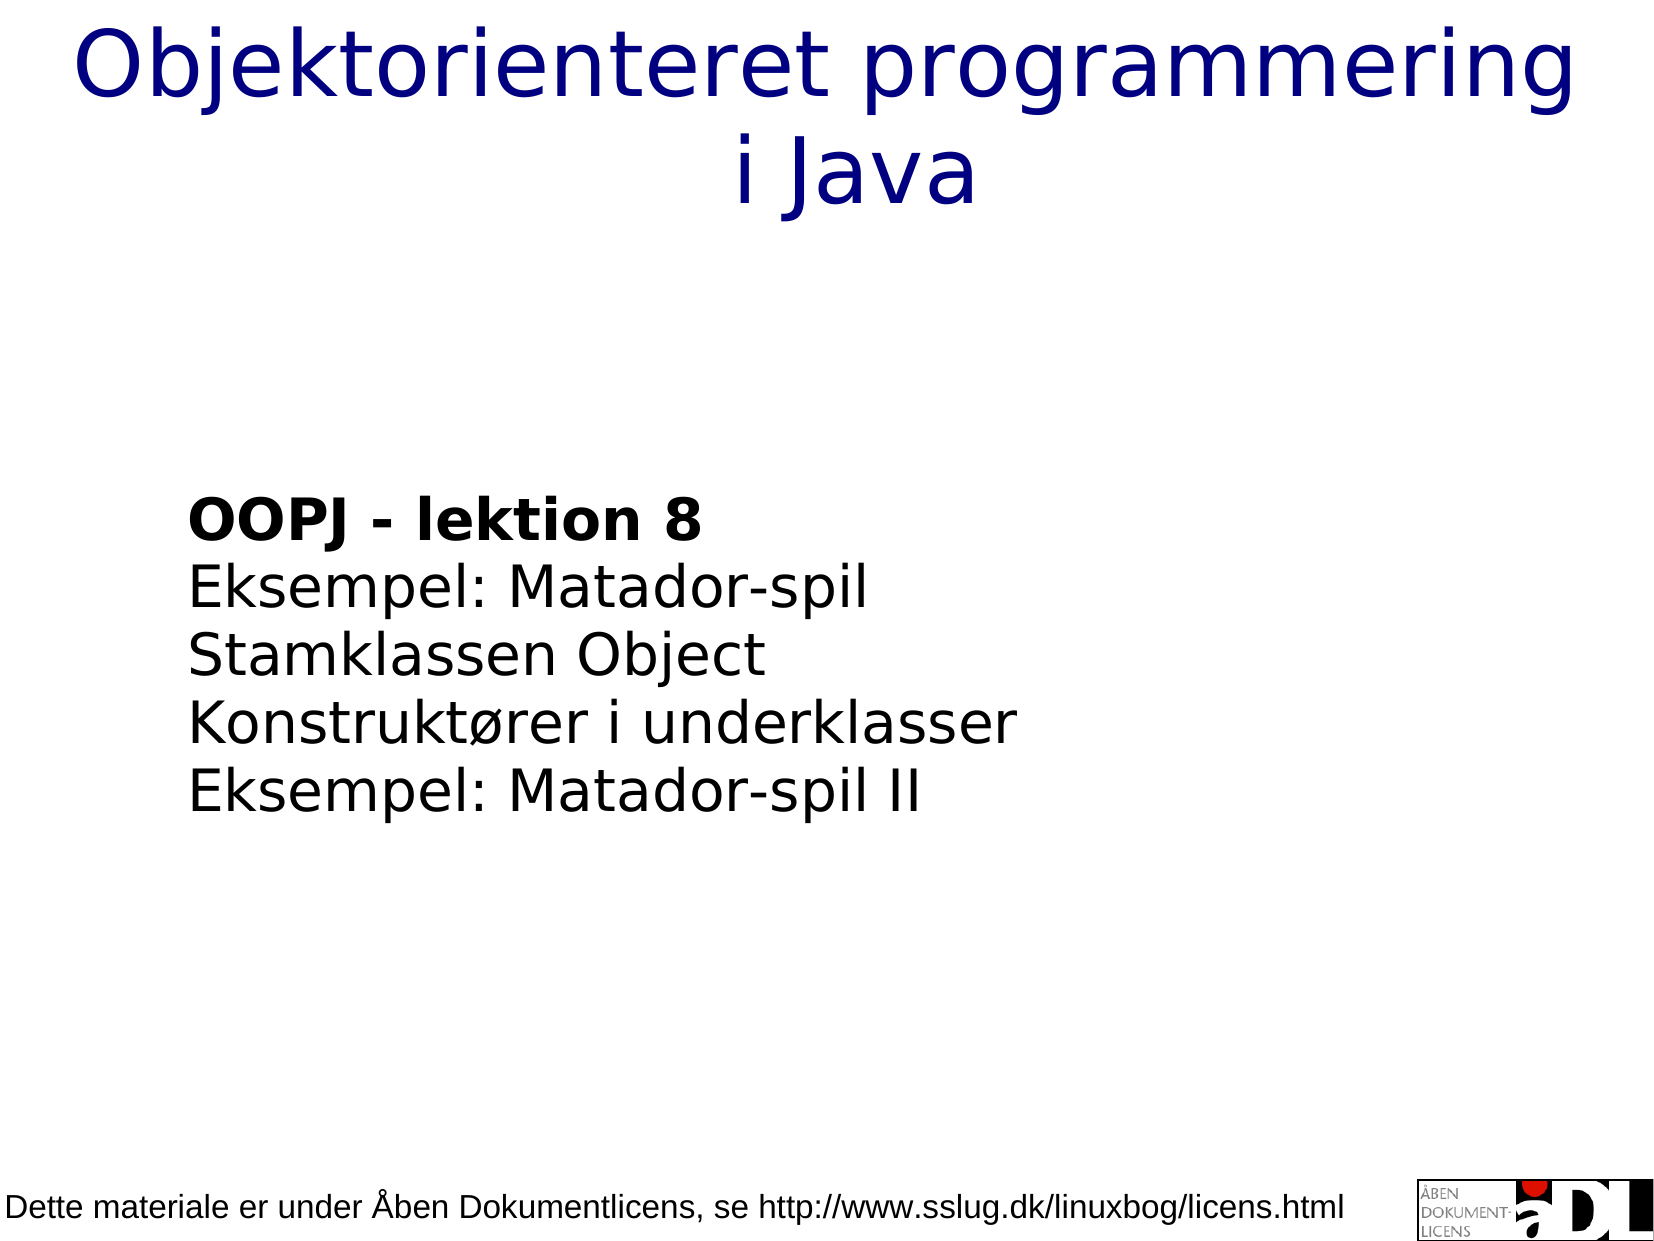

# Objektorienteret programmering i Java
OOPJ - lektion 8
Eksempel: Matador-spil
Stamklassen Object
Konstruktører i underklasser
Eksempel: Matador-spil II
Dette materiale er under Åben Dokumentlicens, se http://www.sslug.dk/linuxbog/licens.html